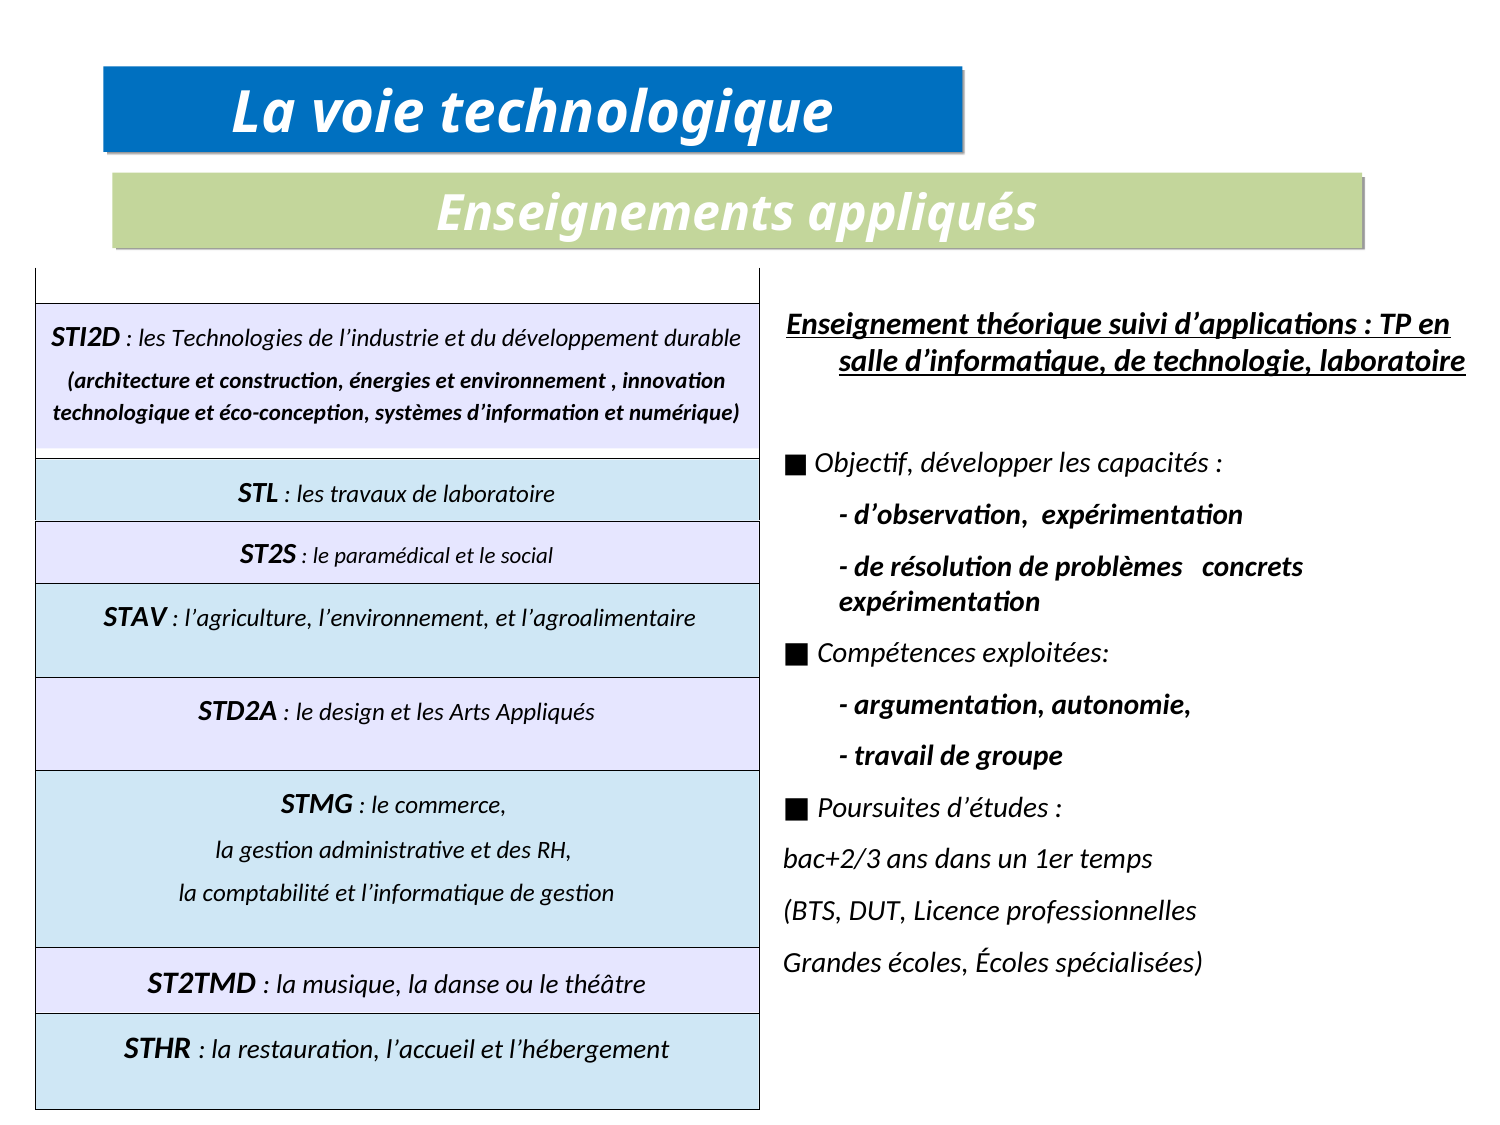

La voie technologique
Enseignements appliqués
STI2D : les Technologies de l’industrie et du développement durable
(architecture et construction, énergies et environnement , innovation technologique et éco-conception, systèmes d’information et numérique)
STL : les travaux de laboratoire
ST2S : le paramédical et le social
 STAV : l’agriculture, l’environnement, et l’agroalimentaire
STD2A : le design et les Arts Appliqués
STMG : le commerce,
la gestion administrative et des RH,
la comptabilité et l’informatique de gestion
ST2TMD : la musique, la danse ou le théâtre
STHR : la restauration, l’accueil et l’hébergement
 Enseignement théorique suivi d’applications : TP en salle d’informatique, de technologie, laboratoire
■ Objectif, développer les capacités :
	- d’observation, expérimentation
	- de résolution de problèmes concrets expérimentation
■ Compétences exploitées:
	- argumentation, autonomie,
	- travail de groupe
■ Poursuites d’études :
bac+2/3 ans dans un 1er temps
(BTS, DUT, Licence professionnelles
Grandes écoles, Écoles spécialisées)